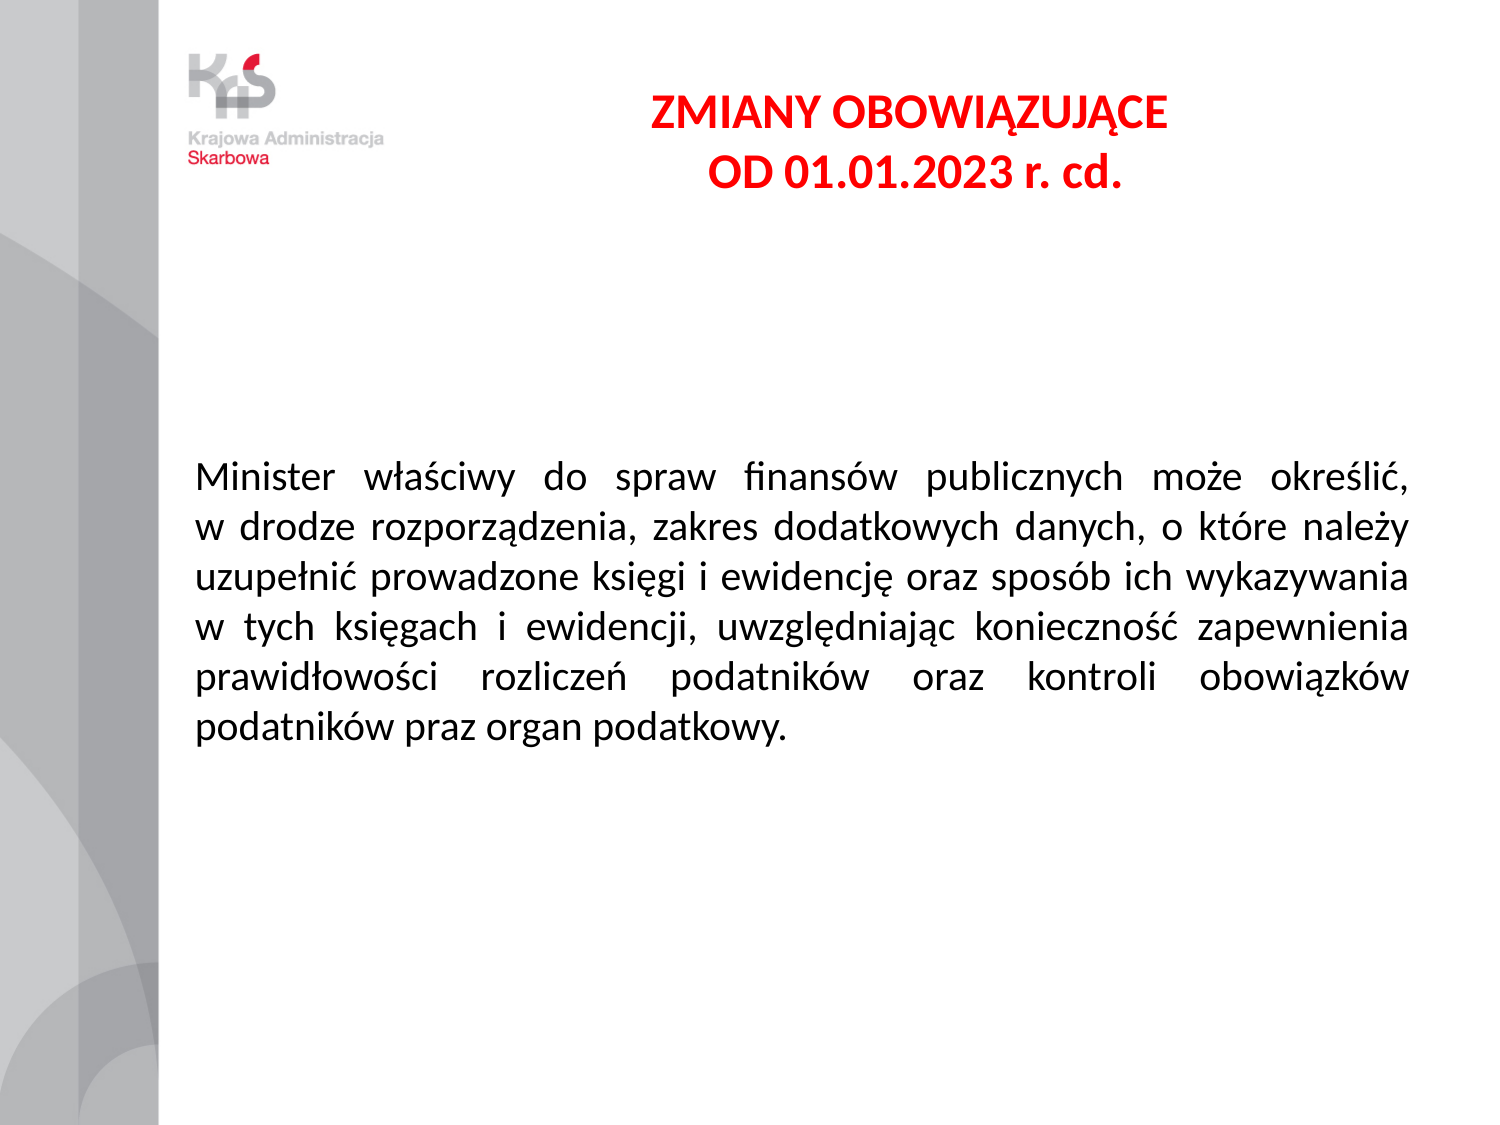

# ZMIANY OBOWIĄZUJĄCE OD 01.01.2023 r. cd.
Minister właściwy do spraw finansów publicznych może określić,
w drodze rozporządzenia, zakres dodatkowych danych, o które należy uzupełnić prowadzone księgi i ewidencję oraz sposób ich wykazywania w tych księgach i ewidencji, uwzględniając konieczność zapewnienia prawidłowości rozliczeń podatników oraz kontroli obowiązków podatników praz organ podatkowy.